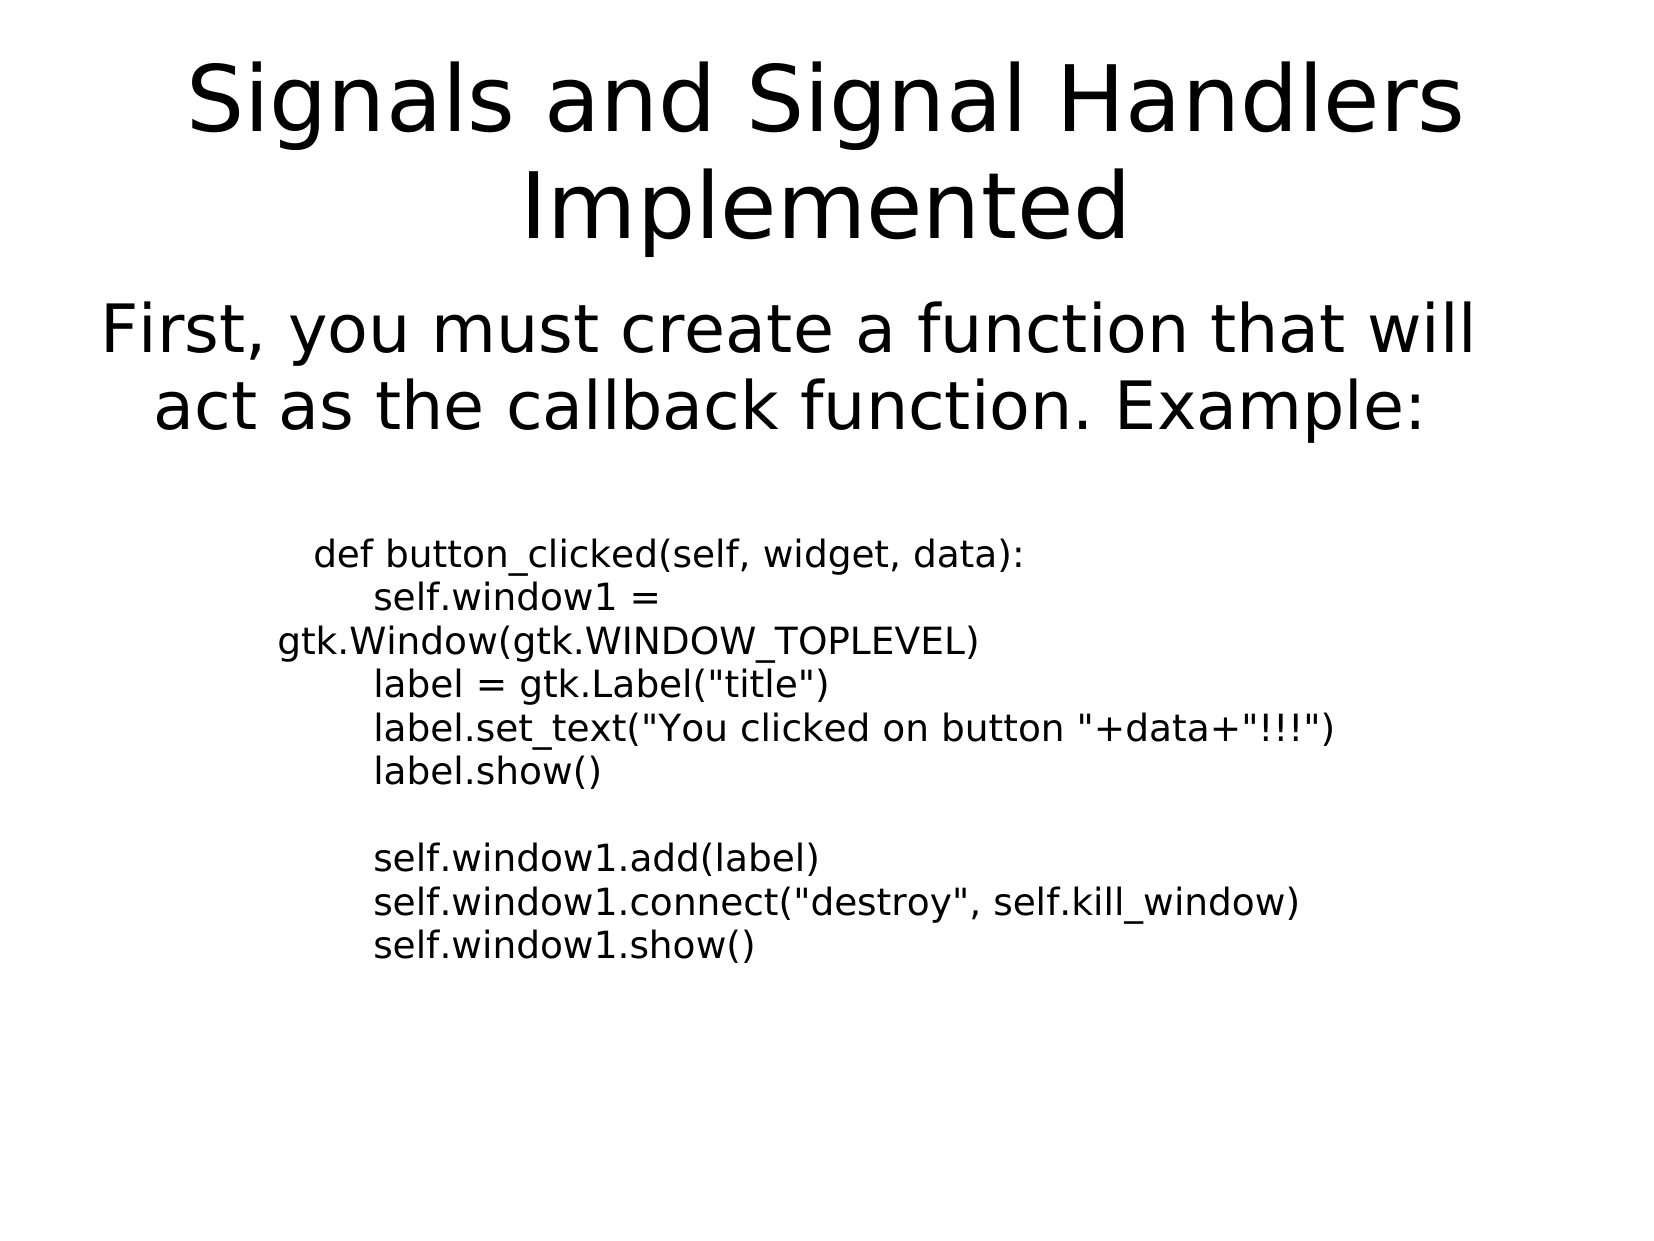

# Signals and Signal Handlers Implemented
First, you must create a function that will act as the callback function. Example:
 def button_clicked(self, widget, data):
 self.window1 = gtk.Window(gtk.WINDOW_TOPLEVEL)
 label = gtk.Label("title")
 label.set_text("You clicked on button "+data+"!!!")
 label.show()
 self.window1.add(label)
 self.window1.connect("destroy", self.kill_window)
 self.window1.show()